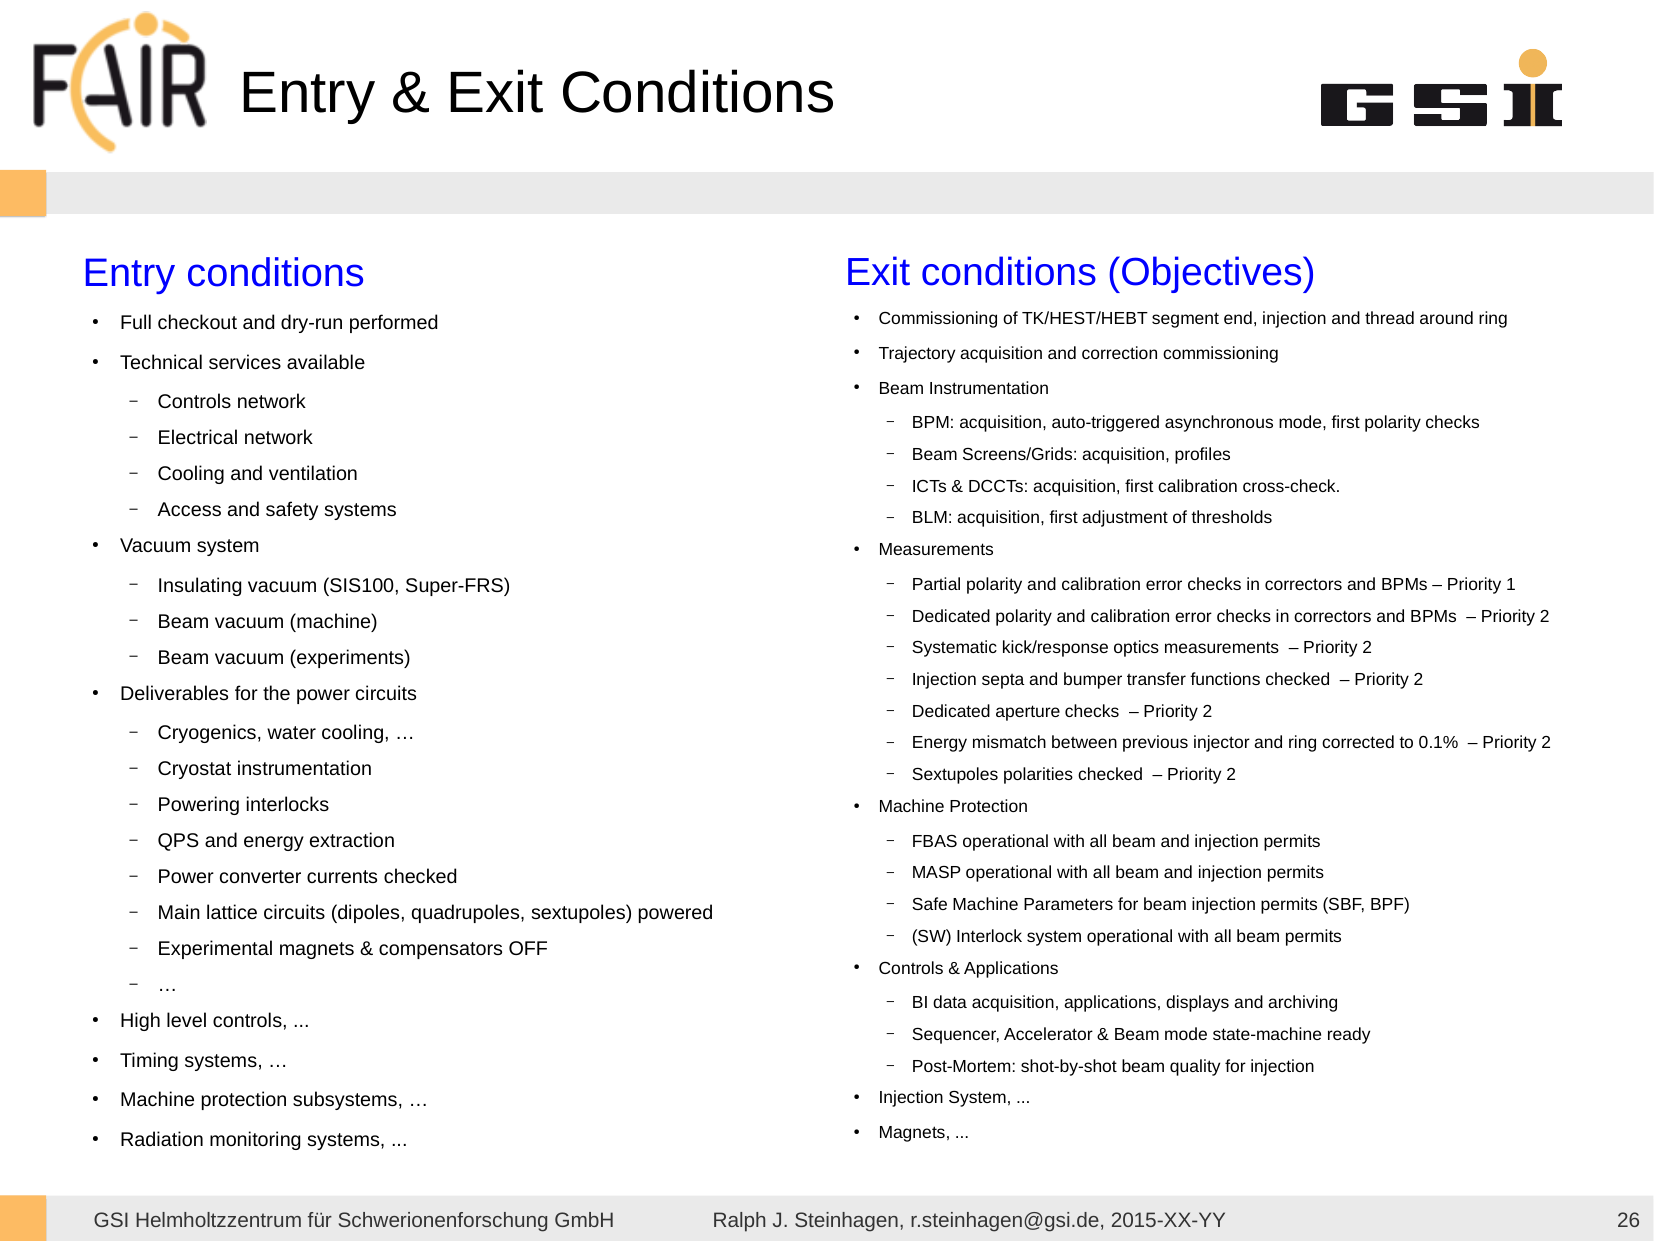

# Entry & Exit Conditions
Entry conditions
Full checkout and dry-run performed
Technical services available
Controls network
Electrical network
Cooling and ventilation
Access and safety systems
Vacuum system
Insulating vacuum (SIS100, Super-FRS)
Beam vacuum (machine)
Beam vacuum (experiments)
Deliverables for the power circuits
Cryogenics, water cooling, …
Cryostat instrumentation
Powering interlocks
QPS and energy extraction
Power converter currents checked
Main lattice circuits (dipoles, quadrupoles, sextupoles) powered
Experimental magnets & compensators OFF
…
High level controls, ...
Timing systems, …
Machine protection subsystems, …
Radiation monitoring systems, ...
Exit conditions (Objectives)
Commissioning of TK/HEST/HEBT segment end, injection and thread around ring
Trajectory acquisition and correction commissioning
Beam Instrumentation
BPM: acquisition, auto-triggered asynchronous mode, first polarity checks
Beam Screens/Grids: acquisition, profiles
ICTs & DCCTs: acquisition, first calibration cross-check.
BLM: acquisition, first adjustment of thresholds
Measurements
Partial polarity and calibration error checks in correctors and BPMs – Priority 1
Dedicated polarity and calibration error checks in correctors and BPMs – Priority 2
Systematic kick/response optics measurements – Priority 2
Injection septa and bumper transfer functions checked – Priority 2
Dedicated aperture checks – Priority 2
Energy mismatch between previous injector and ring corrected to 0.1% – Priority 2
Sextupoles polarities checked – Priority 2
Machine Protection
FBAS operational with all beam and injection permits
MASP operational with all beam and injection permits
Safe Machine Parameters for beam injection permits (SBF, BPF)
(SW) Interlock system operational with all beam permits
Controls & Applications
BI data acquisition, applications, displays and archiving
Sequencer, Accelerator & Beam mode state-machine ready
Post-Mortem: shot-by-shot beam quality for injection
Injection System, ...
Magnets, ...